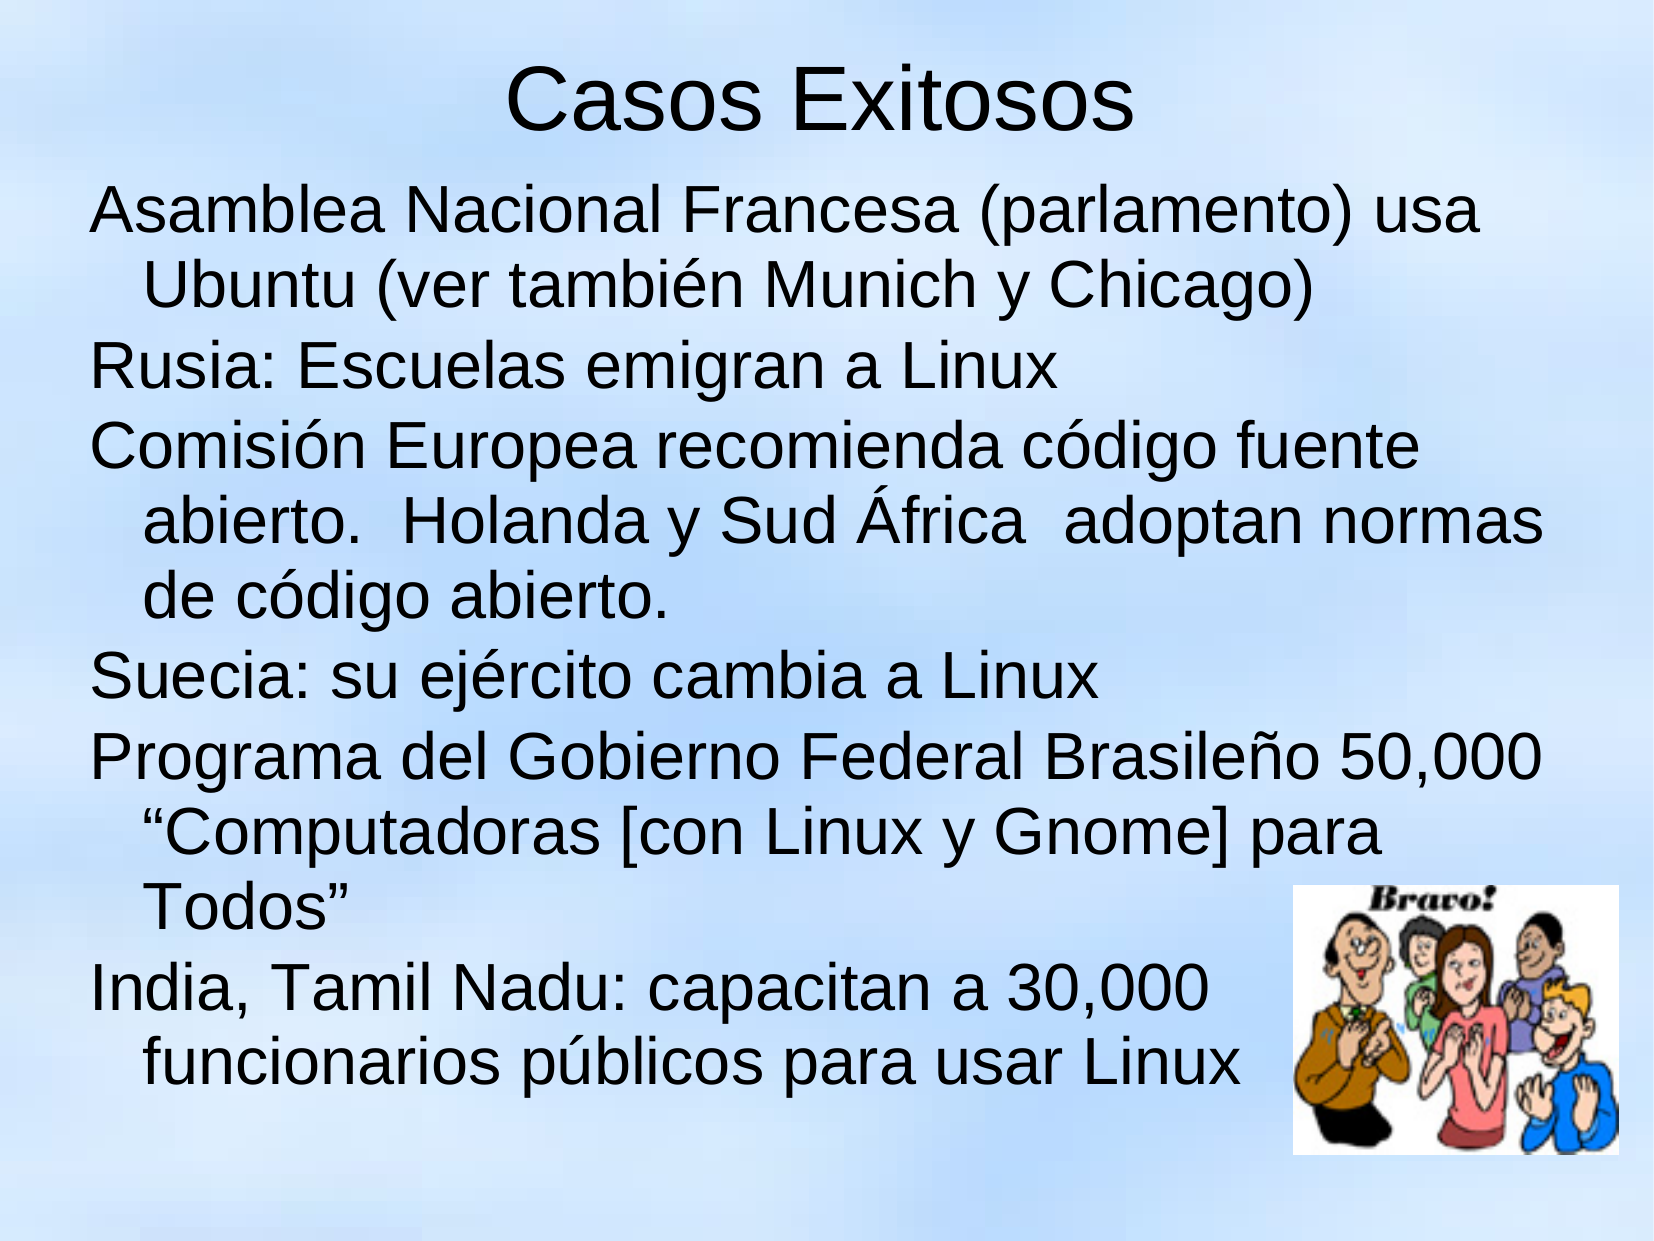

# Casos Exitosos
Asamblea Nacional Francesa (parlamento) usa Ubuntu (ver también Munich y Chicago)
Rusia: Escuelas emigran a Linux
Comisión Europea recomienda código fuente abierto. Holanda y Sud África adoptan normas de código abierto.
Suecia: su ejército cambia a Linux
Programa del Gobierno Federal Brasileño 50,000 “Computadoras [con Linux y Gnome] para Todos”
India, Tamil Nadu: capacitan a 30,000 funcionarios públicos para usar Linux